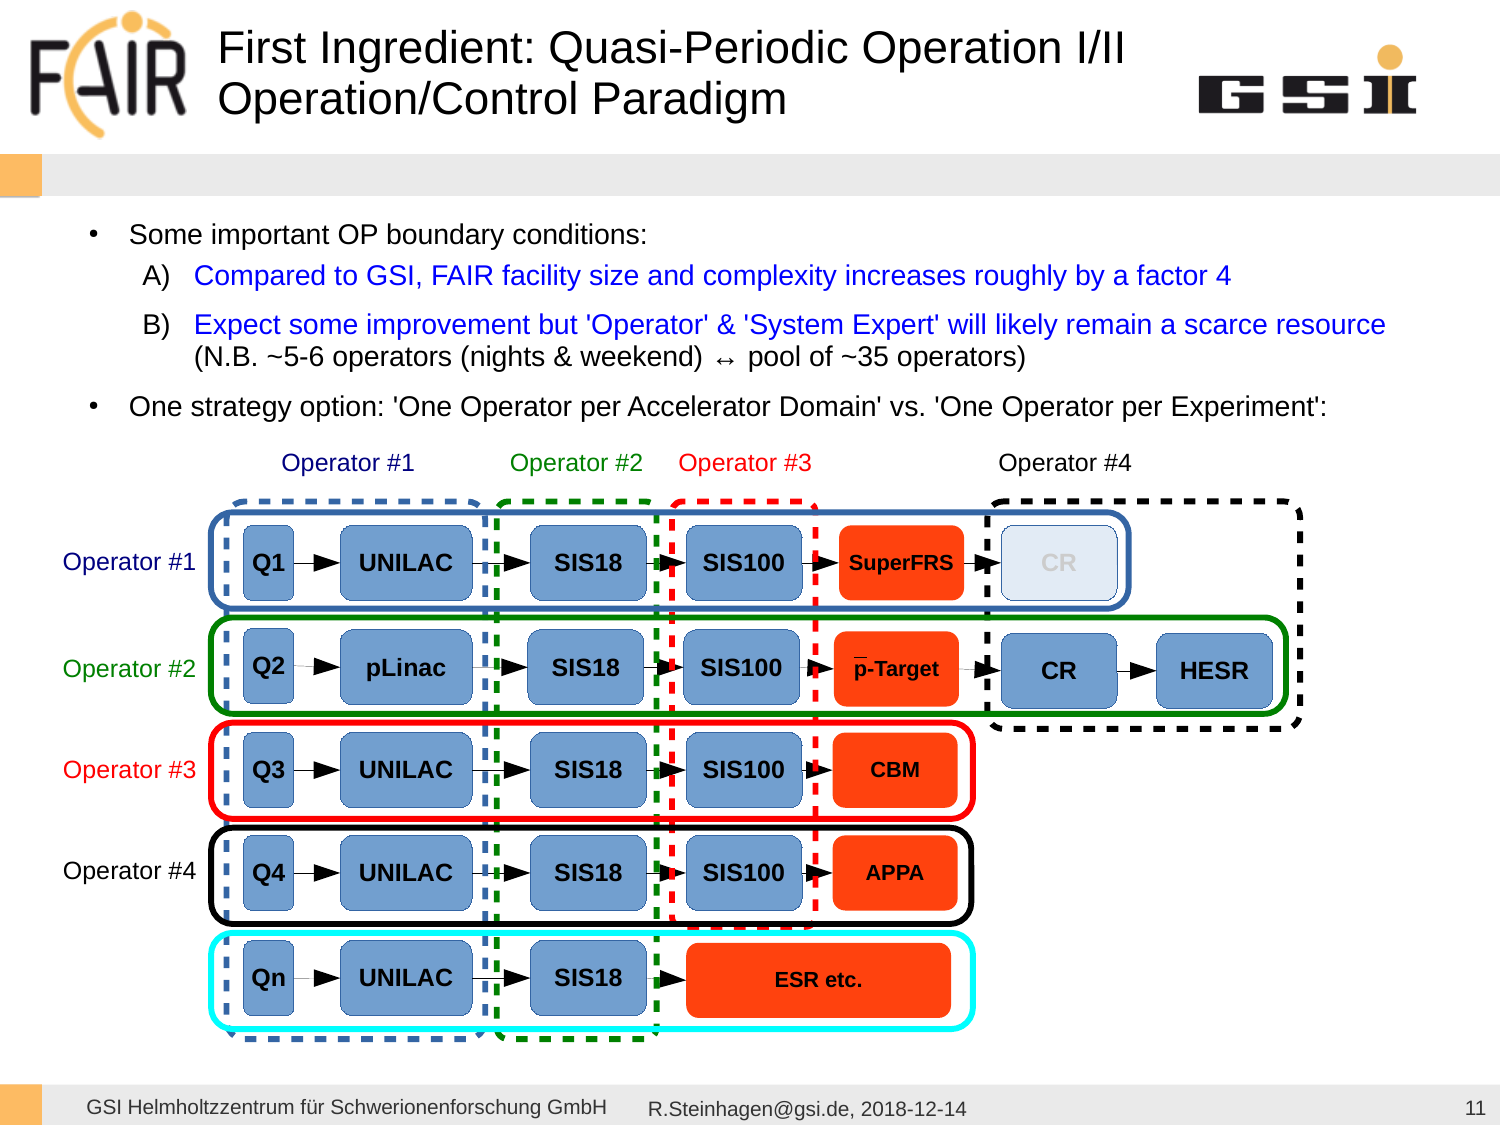

# First Ingredient: Quasi-Periodic Operation I/II Operation/Control Paradigm
Some important OP boundary conditions:
Compared to GSI, FAIR facility size and complexity increases roughly by a factor 4
Expect some improvement but 'Operator' & 'System Expert' will likely remain a scarce resource (N.B. ~5‑6 operators (nights & weekend) ↔ pool of ~35 operators)
One strategy option: 'One Operator per Accelerator Domain' vs. 'One Operator per Experiment':
Operator #1
Operator #2
Operator #3
Operator #4
Operator #1
Operator #2
Operator #3
Operator #4
Q1
UNILAC
SIS18
SIS100
SuperFRS
CR
CR
Q2
pLinac
SIS18
SIS100
p-Target
CR
HESR
UNILAC
SIS18
SIS100
Q3
CBM
UNILAC
SIS18
SIS100
Q4
APPA
UNILAC
SIS18
Qn
ESR etc.